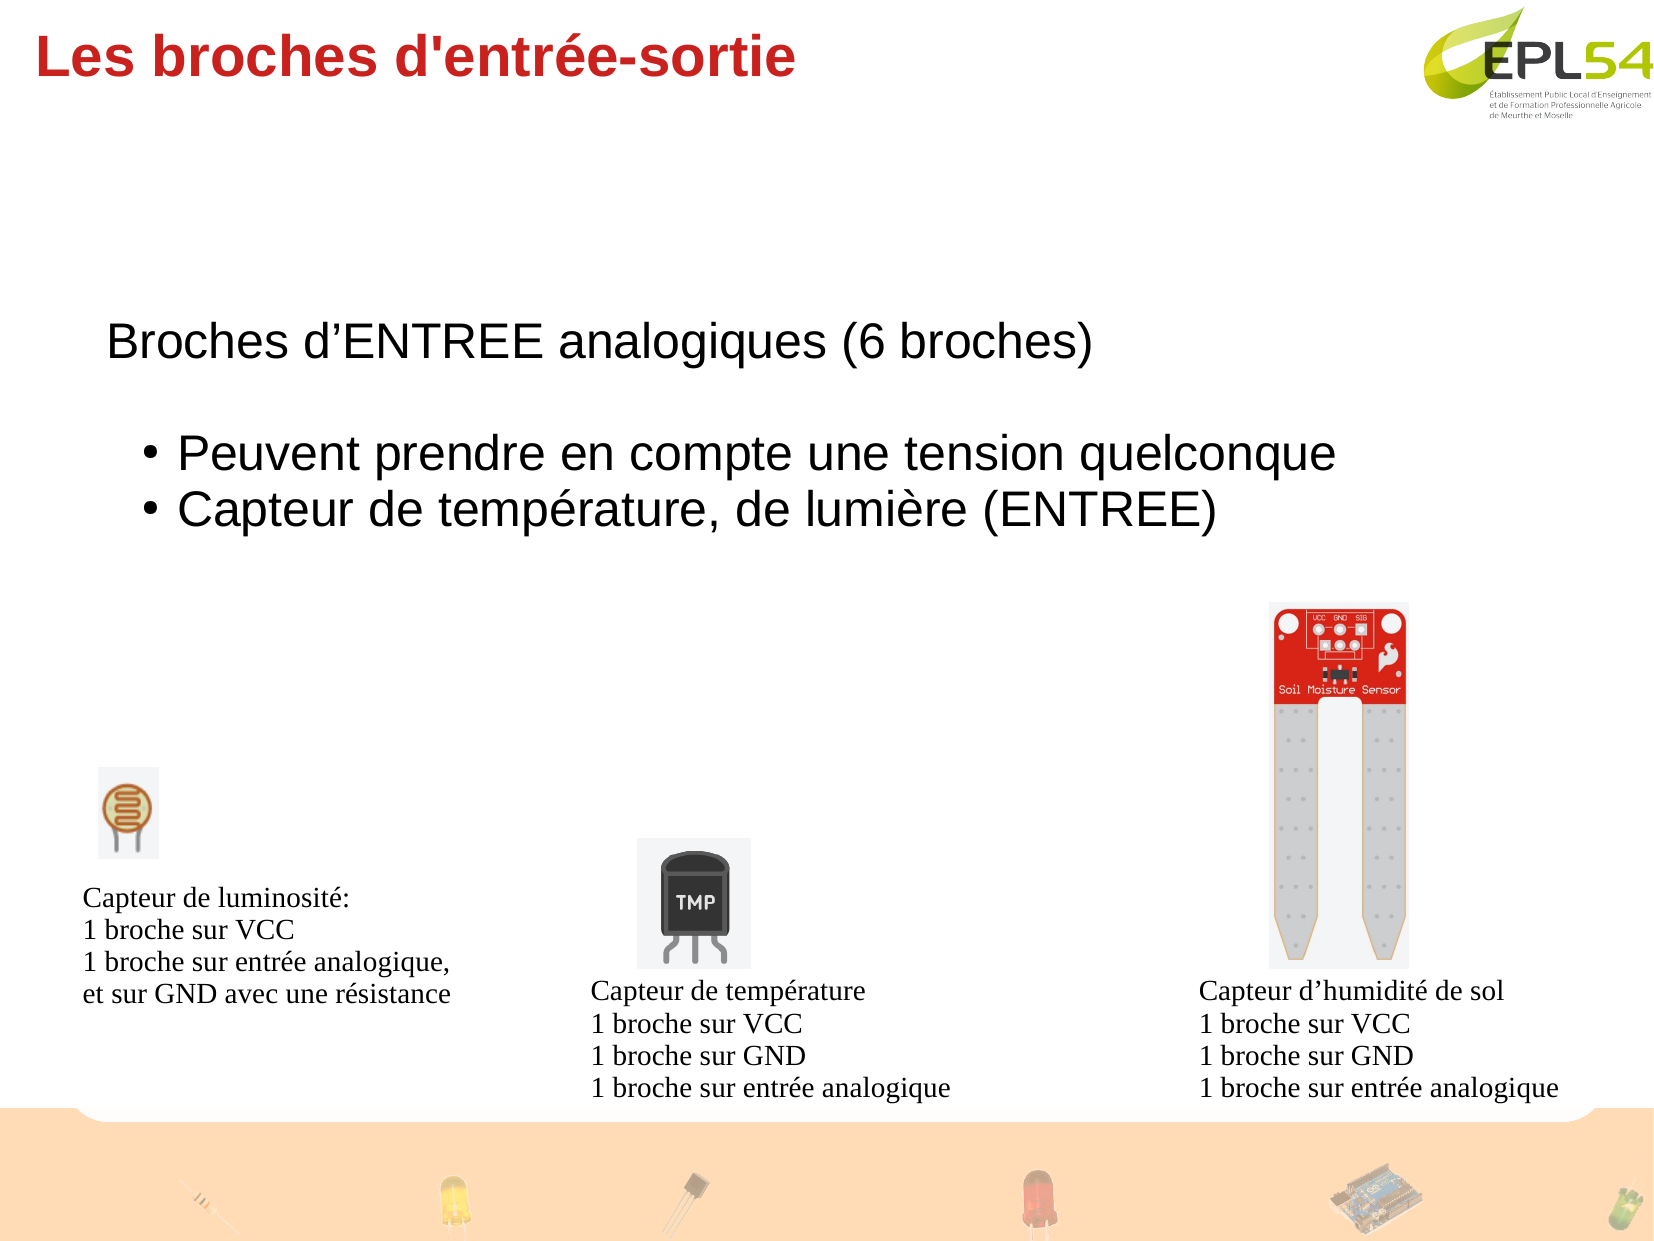

# Les broches d'entrée-sortie
Broches d’ENTREE analogiques (6 broches)
Peuvent prendre en compte une tension quelconque
Capteur de température, de lumière (ENTREE)
Capteur d’humidité de sol
1 broche sur VCC
1 broche sur GND
1 broche sur entrée analogique
Capteur de luminosité:
1 broche sur VCC
1 broche sur entrée analogique, et sur GND avec une résistance
Capteur de température
1 broche sur VCC
1 broche sur GND
1 broche sur entrée analogique